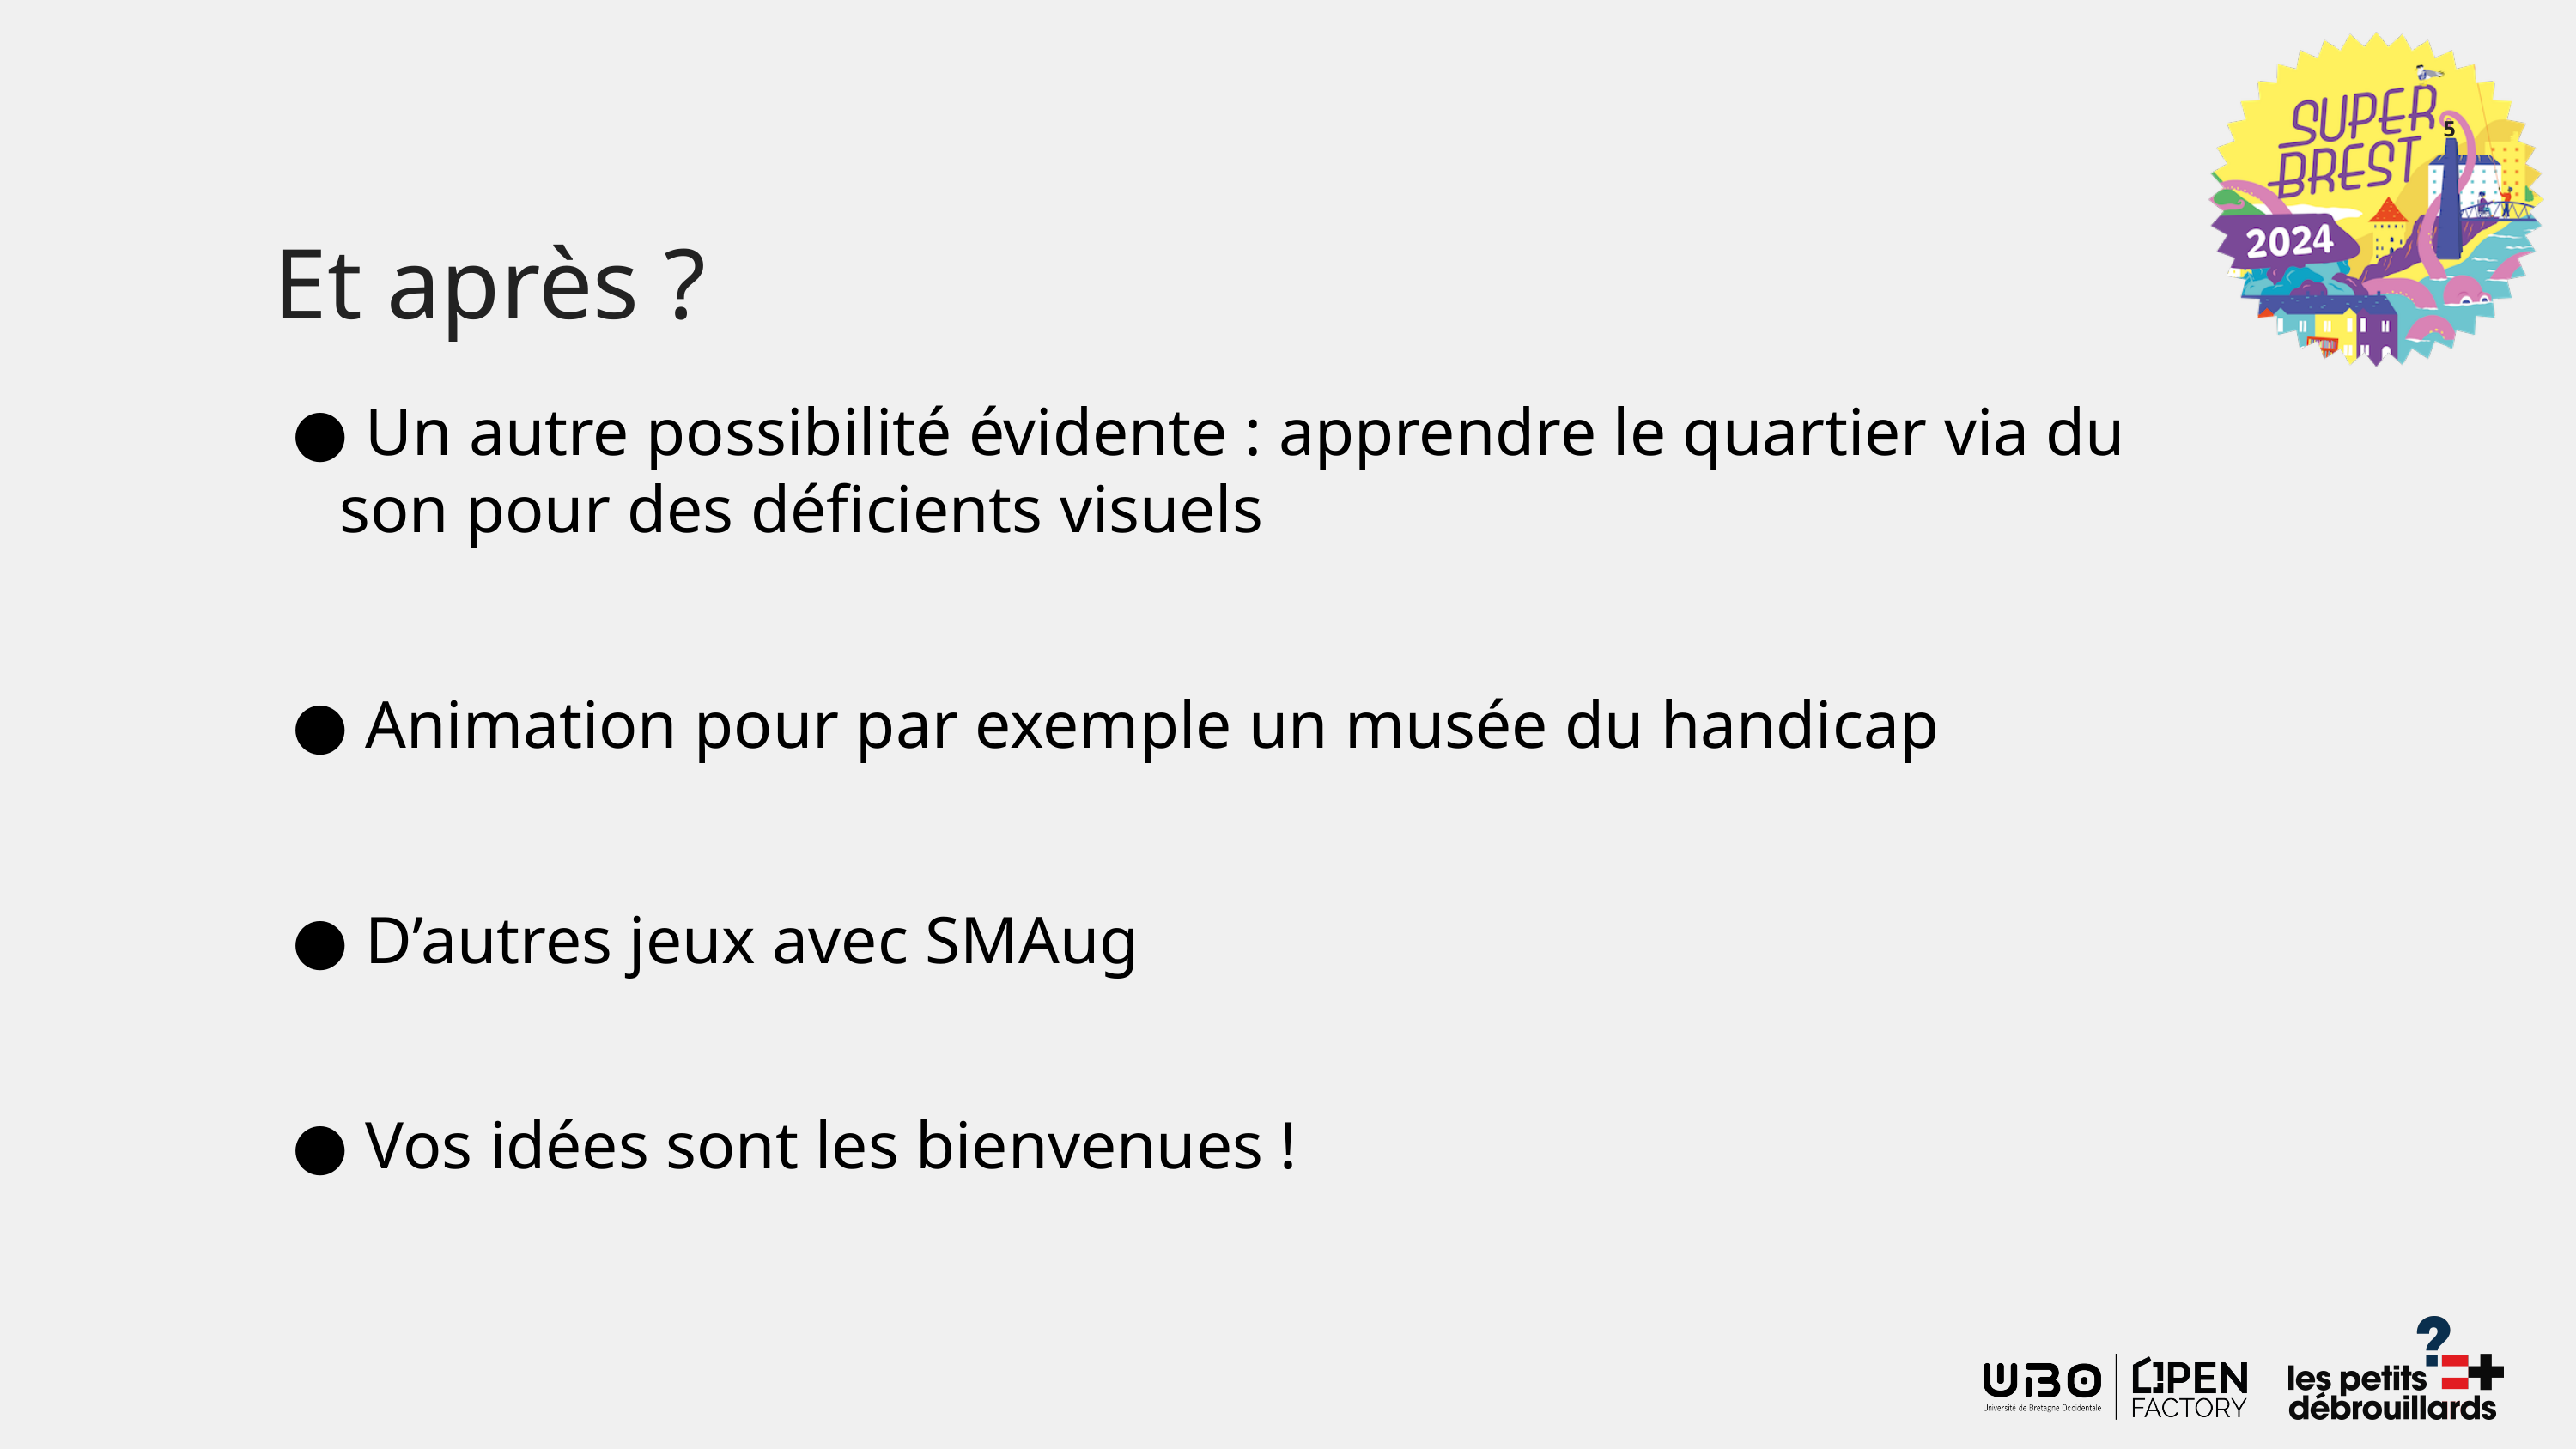

# Et après ?
 Un autre possibilité évidente : apprendre le quartier via du son pour des déficients visuels
 Animation pour par exemple un musée du handicap
 D’autres jeux avec SMAug
 Vos idées sont les bienvenues !